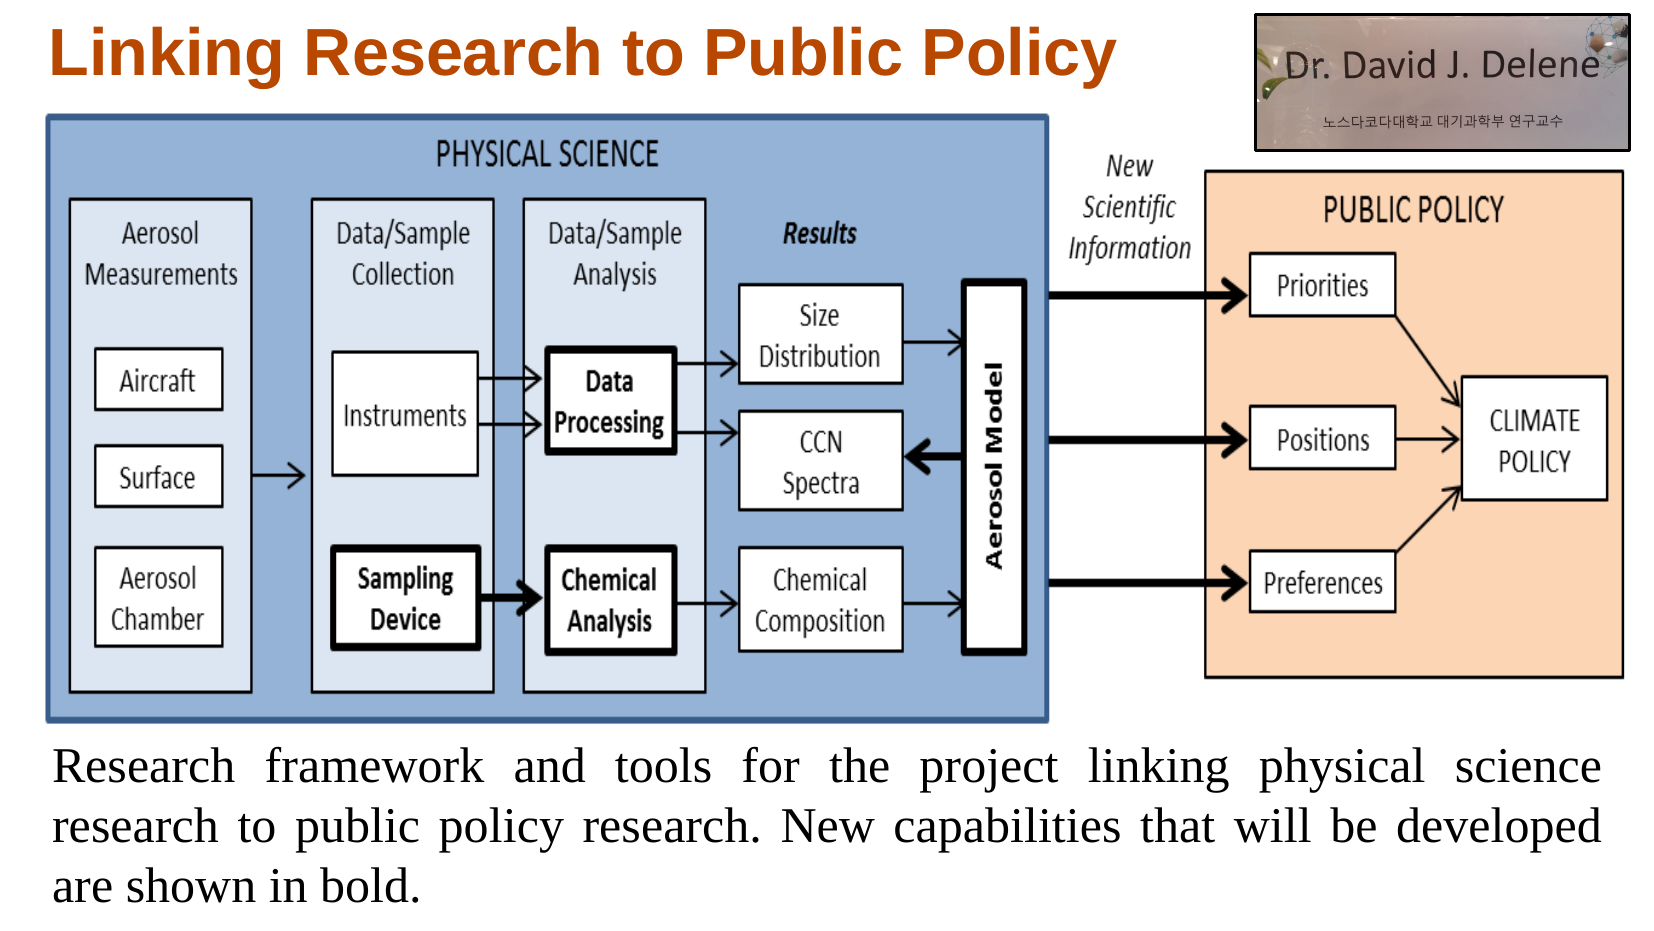

# Linking Research to Public Policy
Research framework and tools for the project linking physical science research to public policy research. New capabilities that will be developed are shown in bold.